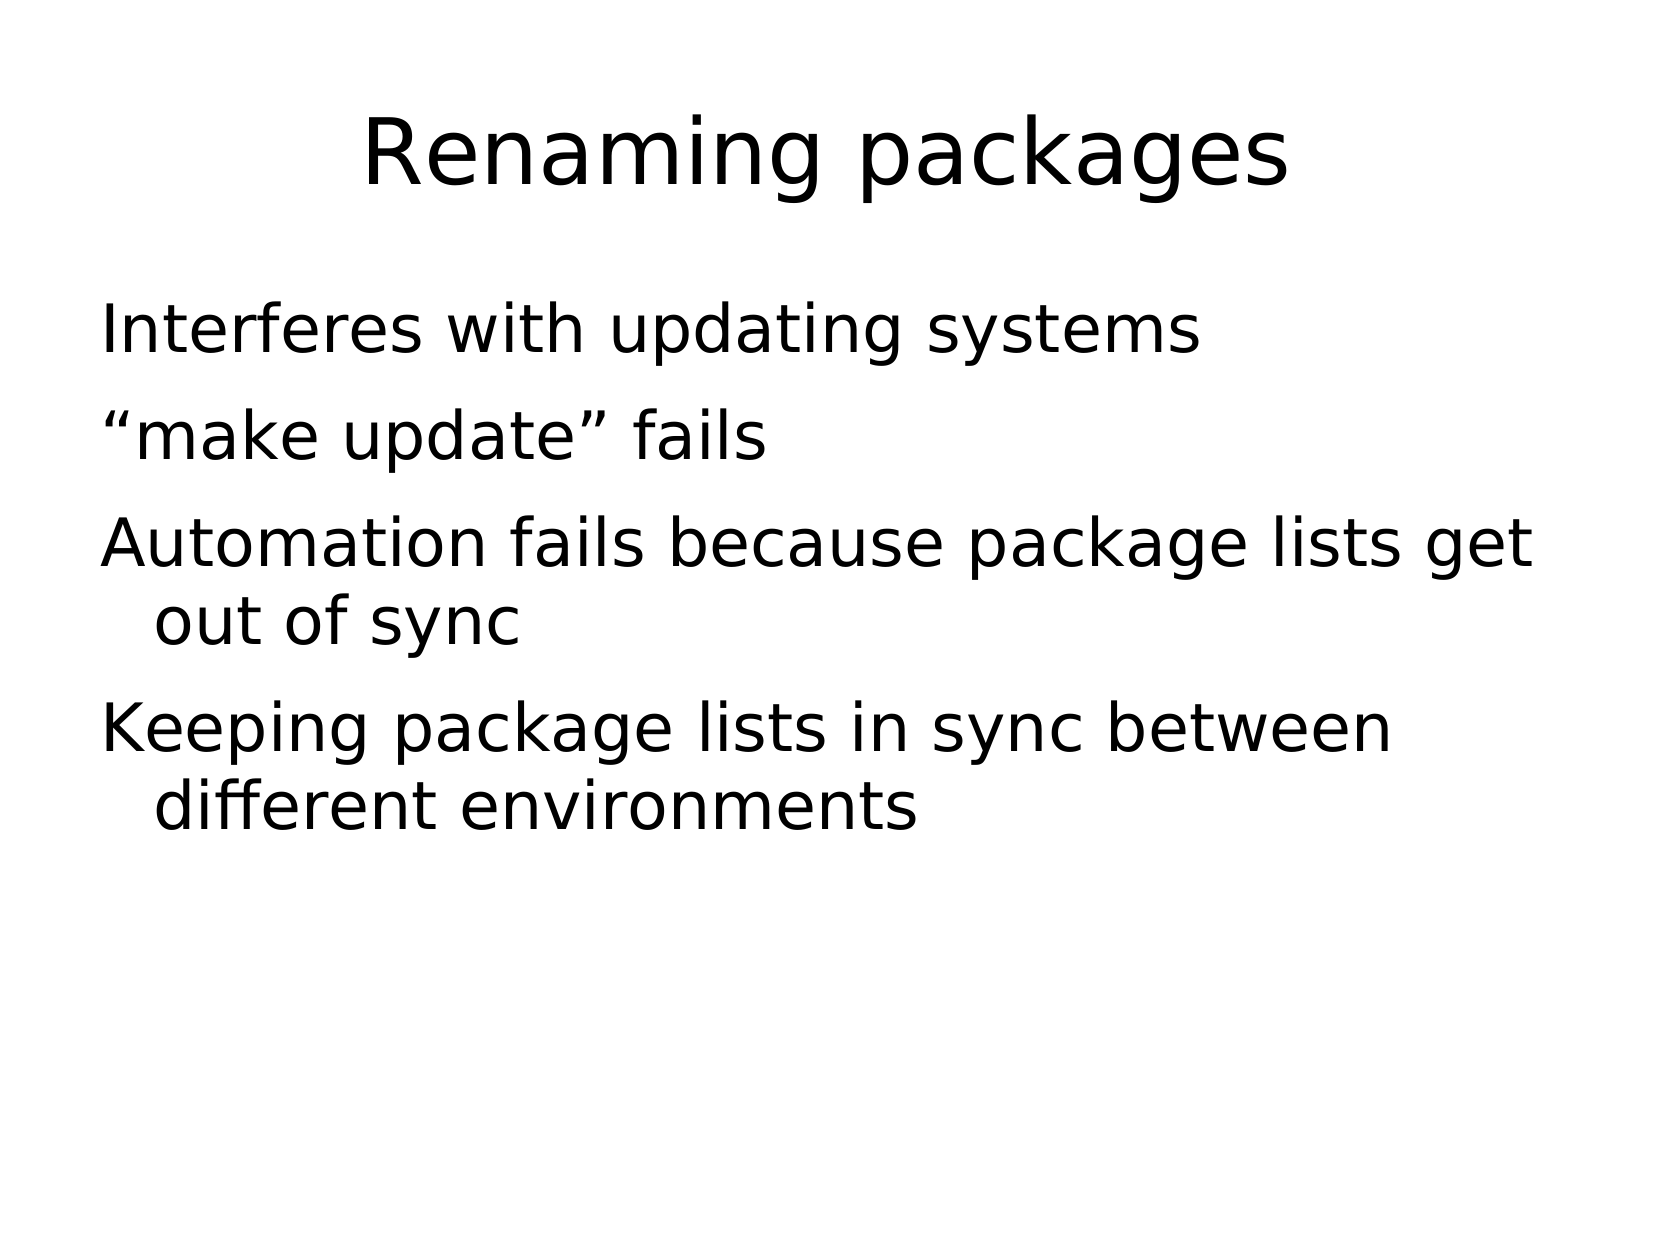

# Renaming packages
Interferes with updating systems
“make update” fails
Automation fails because package lists get out of sync
Keeping package lists in sync between different environments